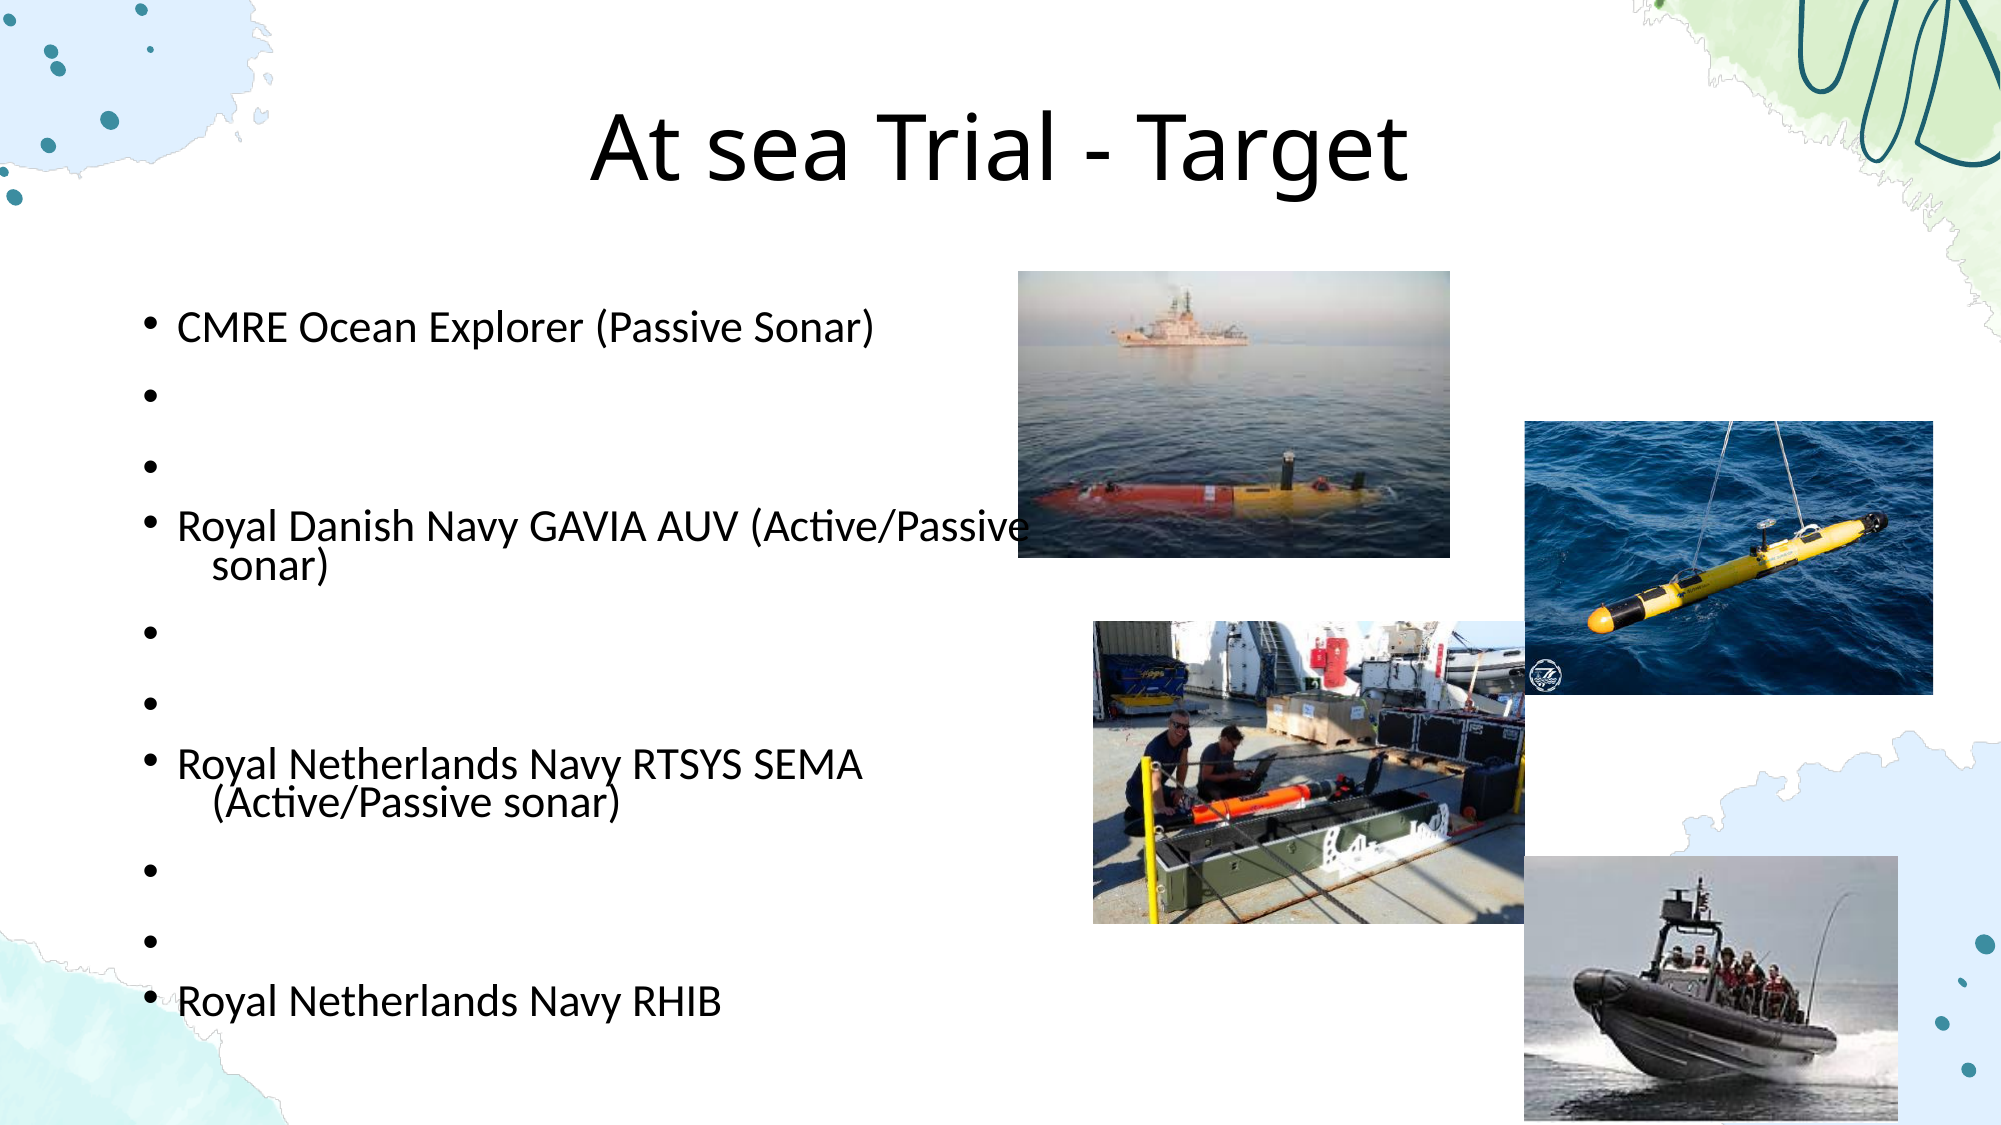

# At sea Trial - Target
CMRE Ocean Explorer (Passive Sonar)
Royal Danish Navy GAVIA AUV (Active/Passive sonar)
Royal Netherlands Navy RTSYS SEMA (Active/Passive sonar)
Royal Netherlands Navy RHIB